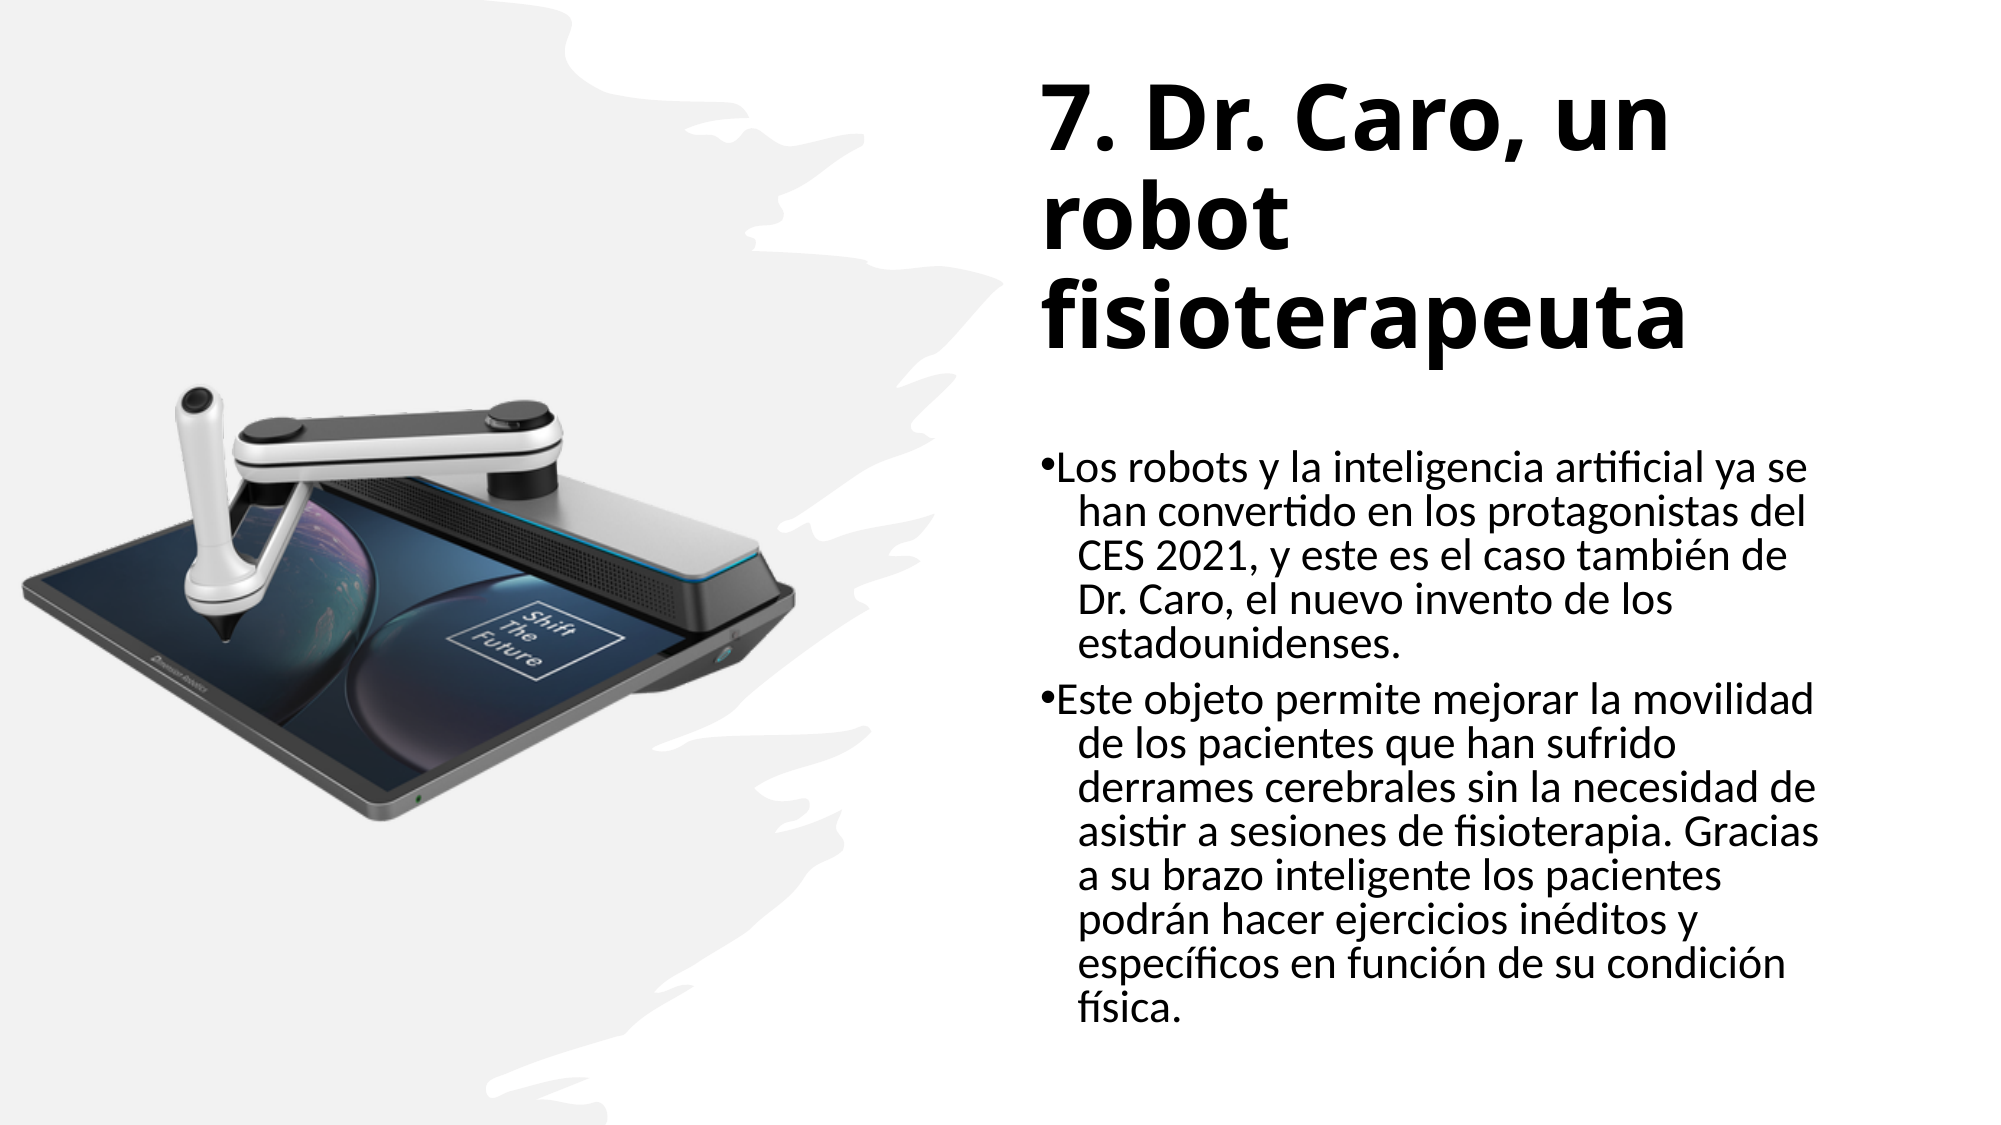

7. Dr. Caro, un robot fisioterapeuta
Los robots y la inteligencia artificial ya se han convertido en los protagonistas del CES 2021, y este es el caso también de Dr. Caro, el nuevo invento de los estadounidenses.
Este objeto permite mejorar la movilidad de los pacientes que han sufrido derrames cerebrales sin la necesidad de asistir a sesiones de fisioterapia. Gracias a su brazo inteligente los pacientes podrán hacer ejercicios inéditos y específicos en función de su condición física.